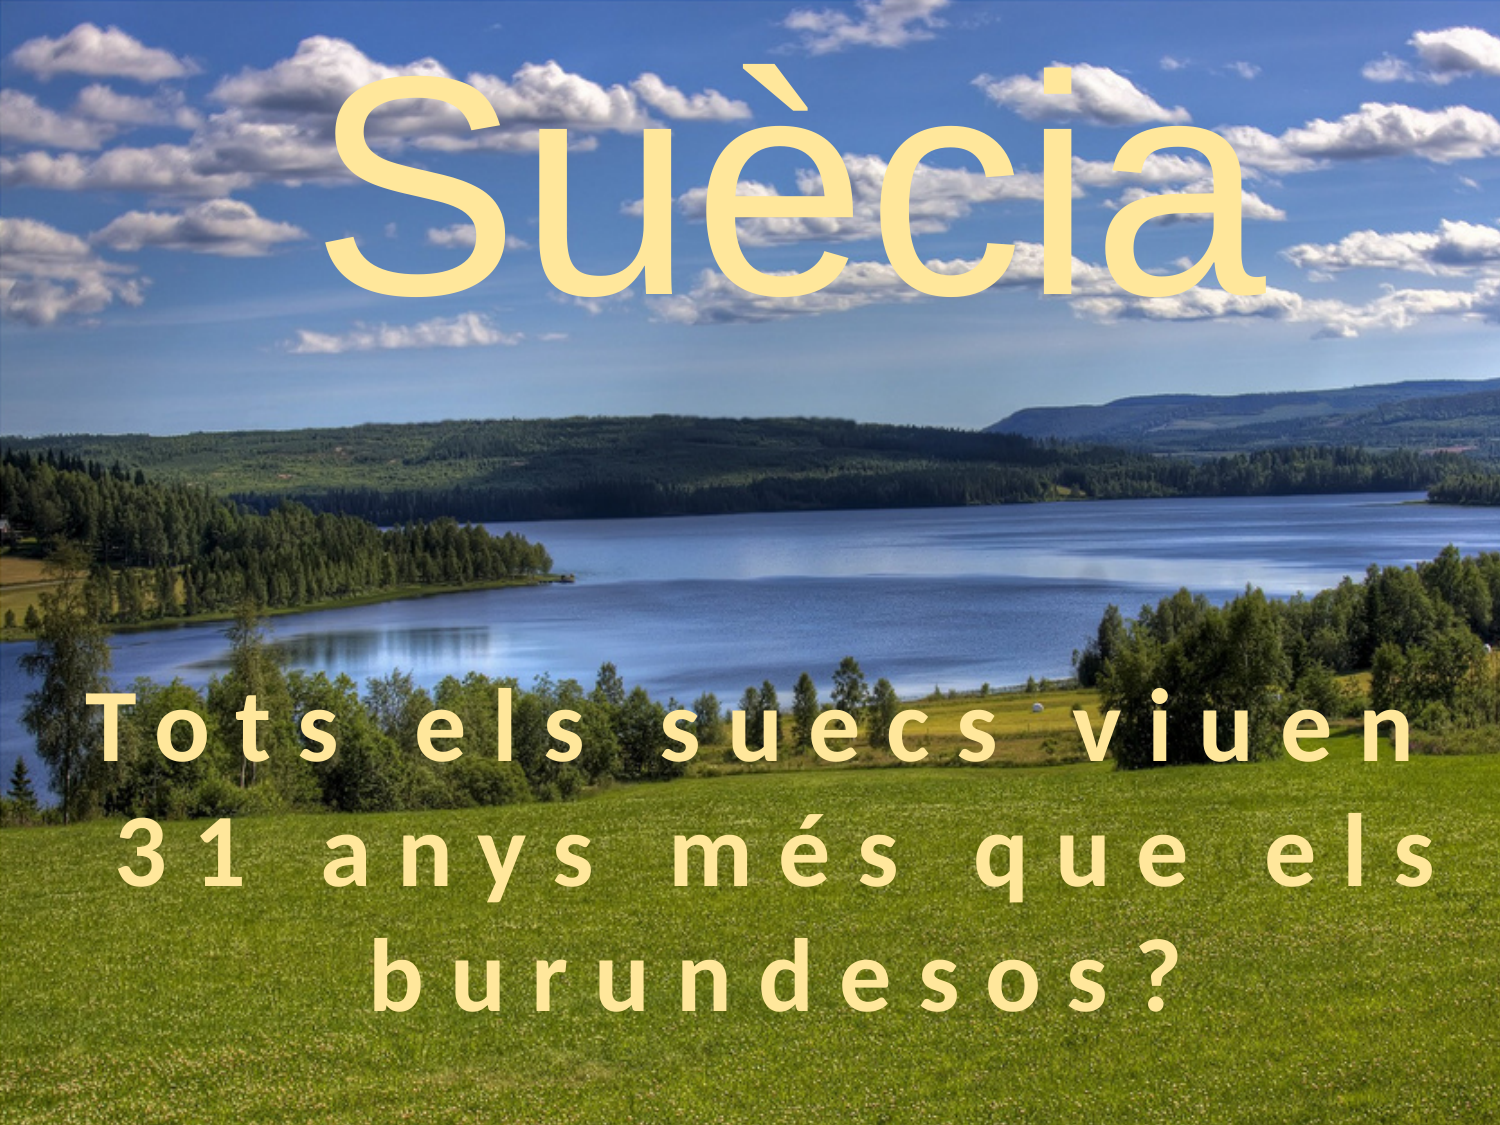

Suècia
100
80
60
40
20
0
Suècia
Esperança de vida (anys)
81 anys
Population
(millions)
1
100
1000
Tots els suecs viuen
31 anys més que els
burundesos?
200 $
2000 $
20 000 $
Ingressos per persona (dòlars comparables per any)